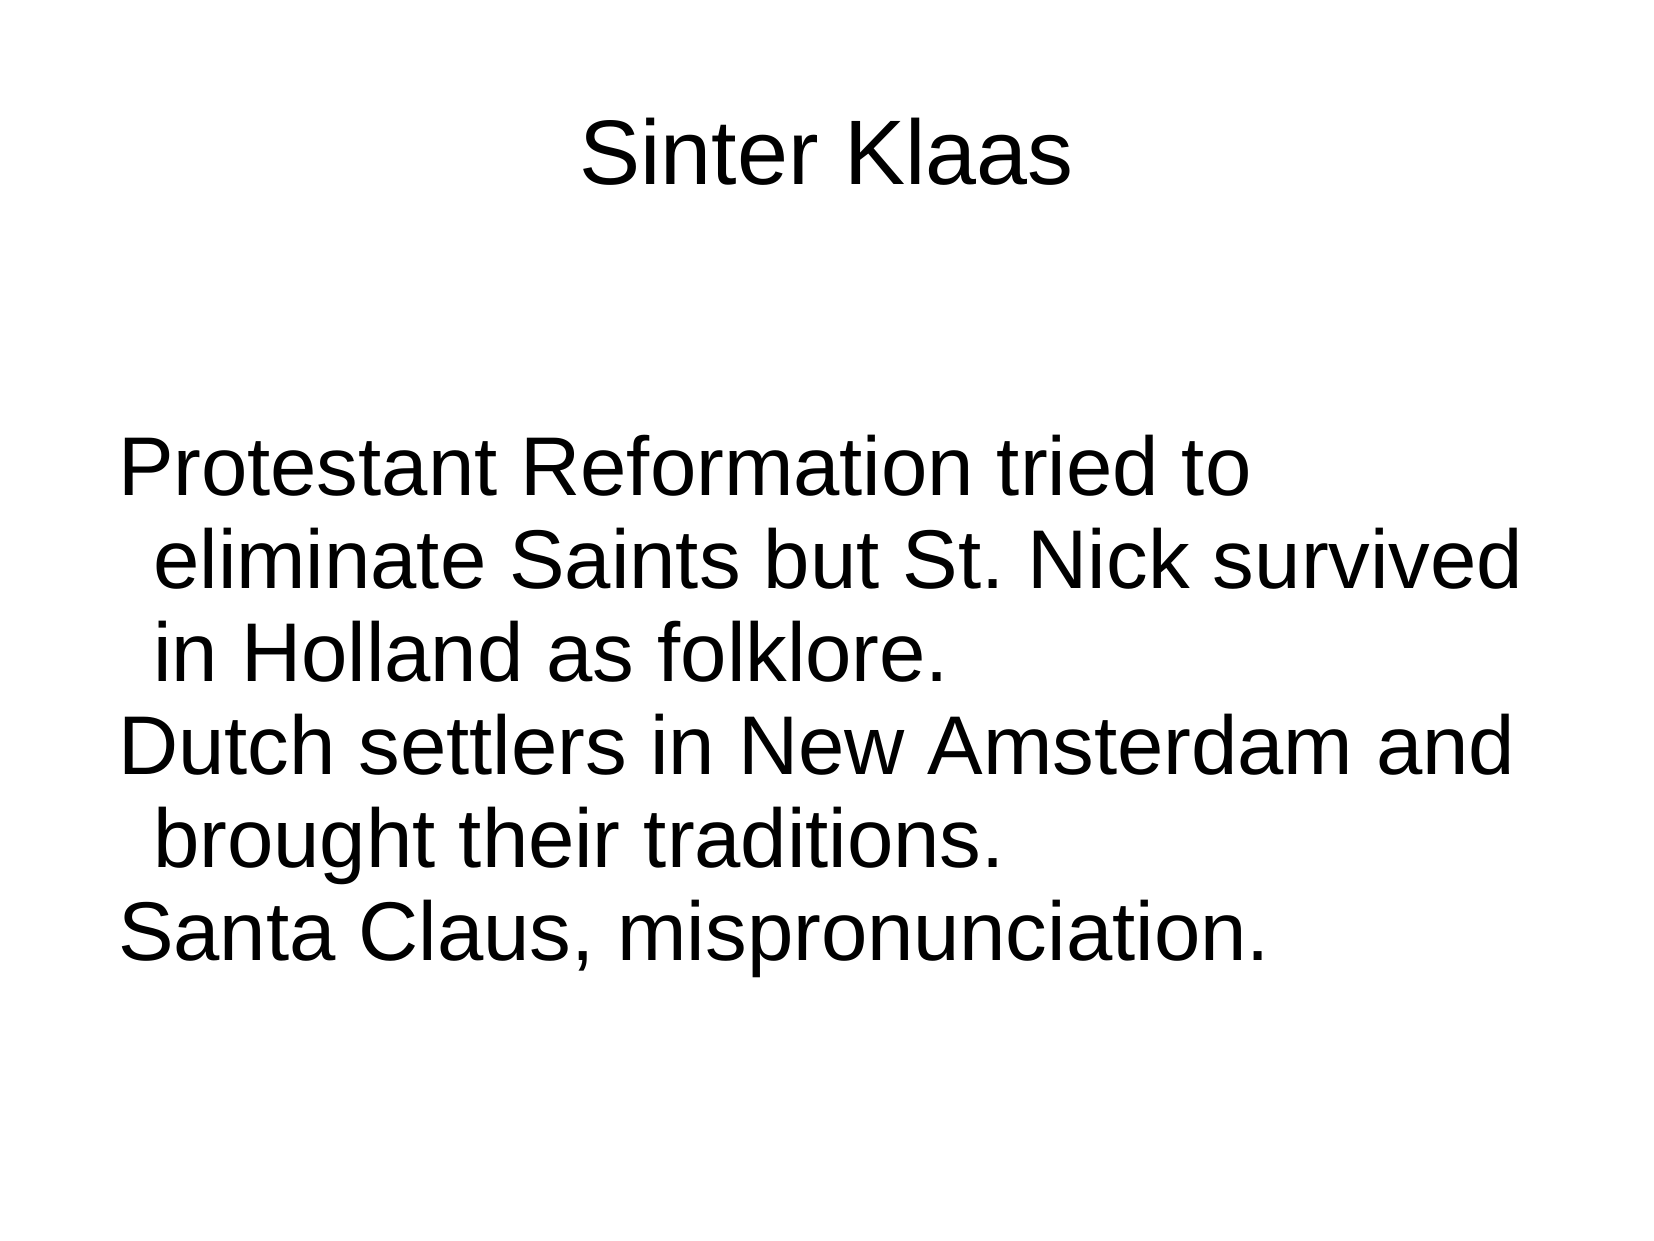

# Sinter Klaas
Protestant Reformation tried to eliminate Saints but St. Nick survived in Holland as folklore.
Dutch settlers in New Amsterdam and brought their traditions.
Santa Claus, mispronunciation.